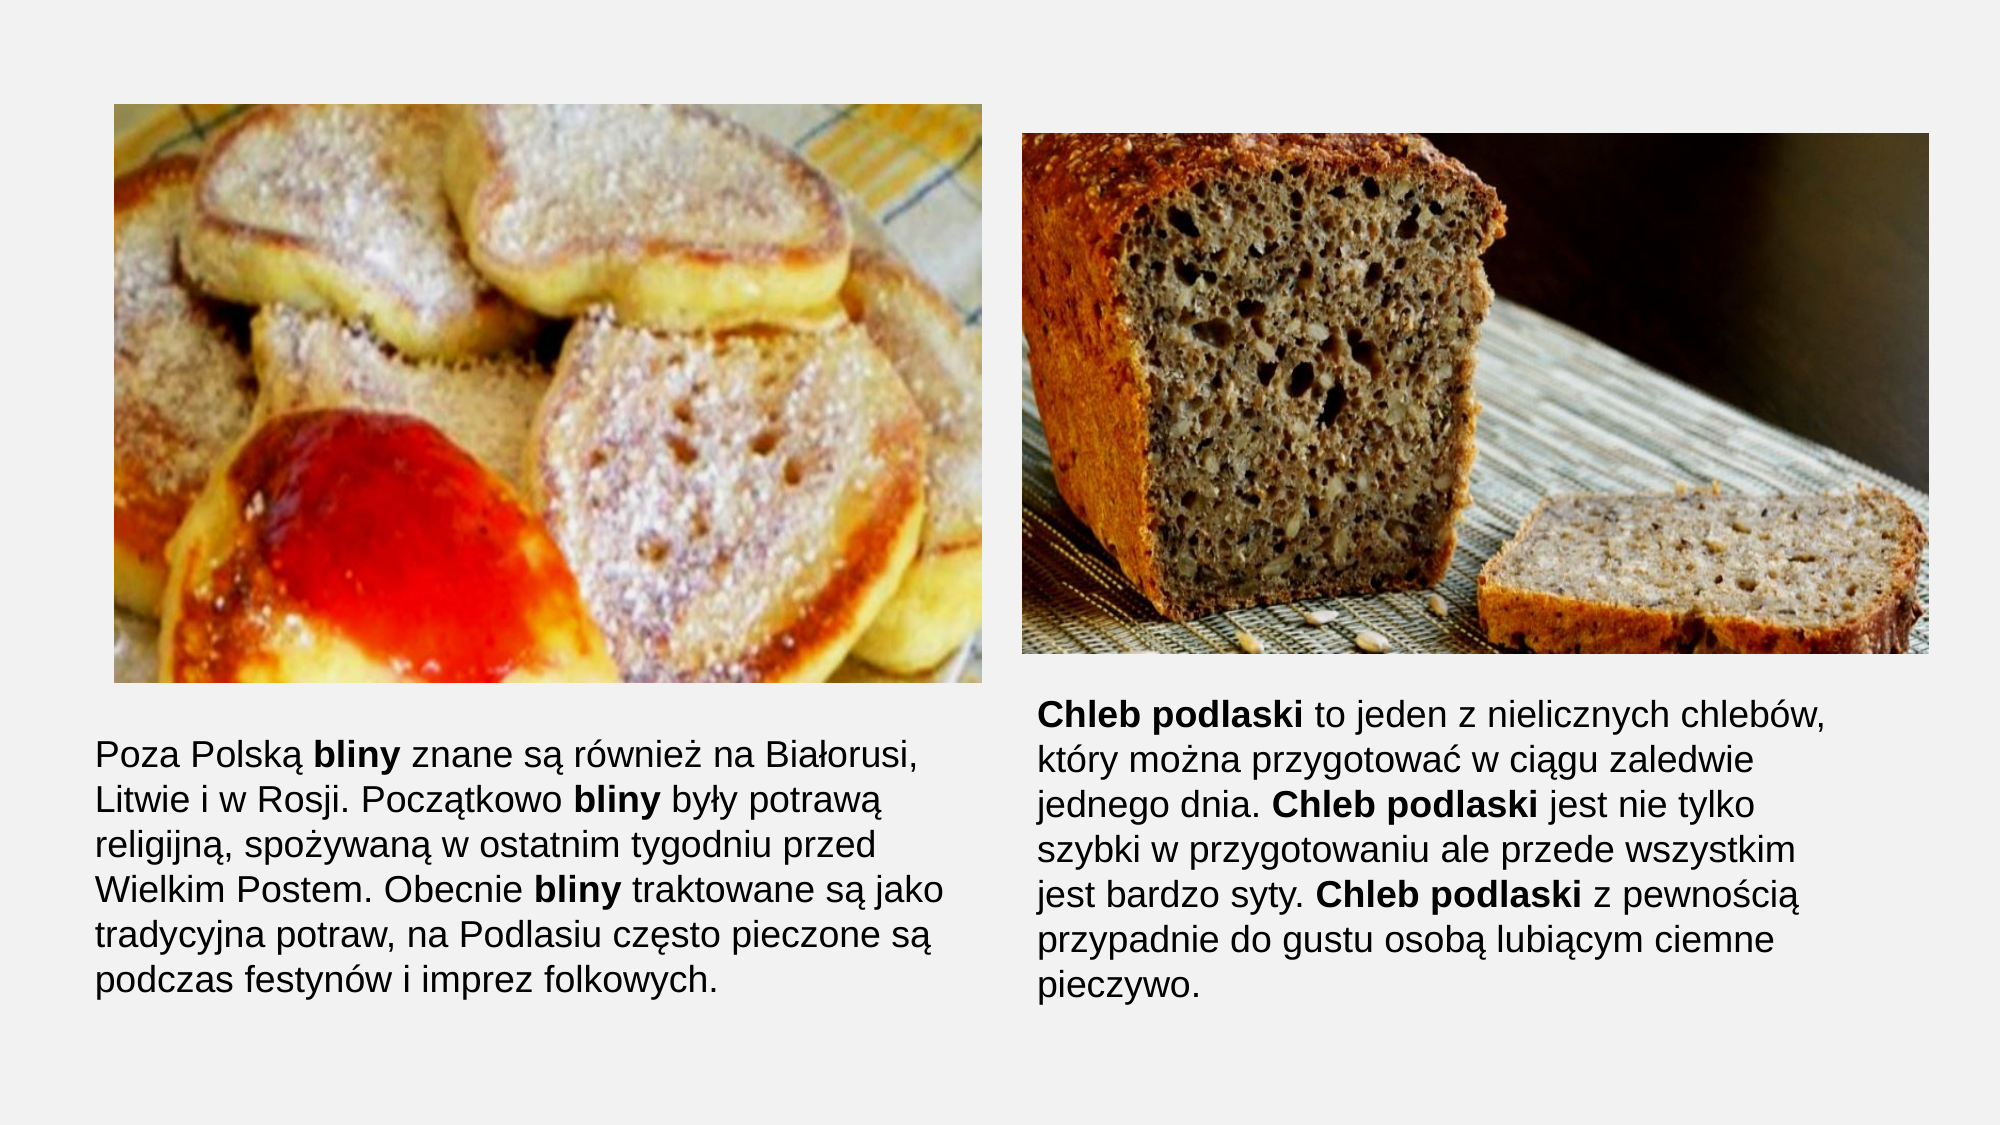

Chleb podlaski to jeden z nielicznych chlebów, który można przygotować w ciągu zaledwie jednego dnia. Chleb podlaski jest nie tylko szybki w przygotowaniu ale przede wszystkim jest bardzo syty. Chleb podlaski z pewnością przypadnie do gustu osobą lubiącym ciemne pieczywo.
Poza Polską bliny znane są również na Białorusi, Litwie i w Rosji. Początkowo bliny były potrawą religijną, spożywaną w ostatnim tygodniu przed Wielkim Postem. Obecnie bliny traktowane są jako tradycyjna potraw, na Podlasiu często pieczone są podczas festynów i imprez folkowych.